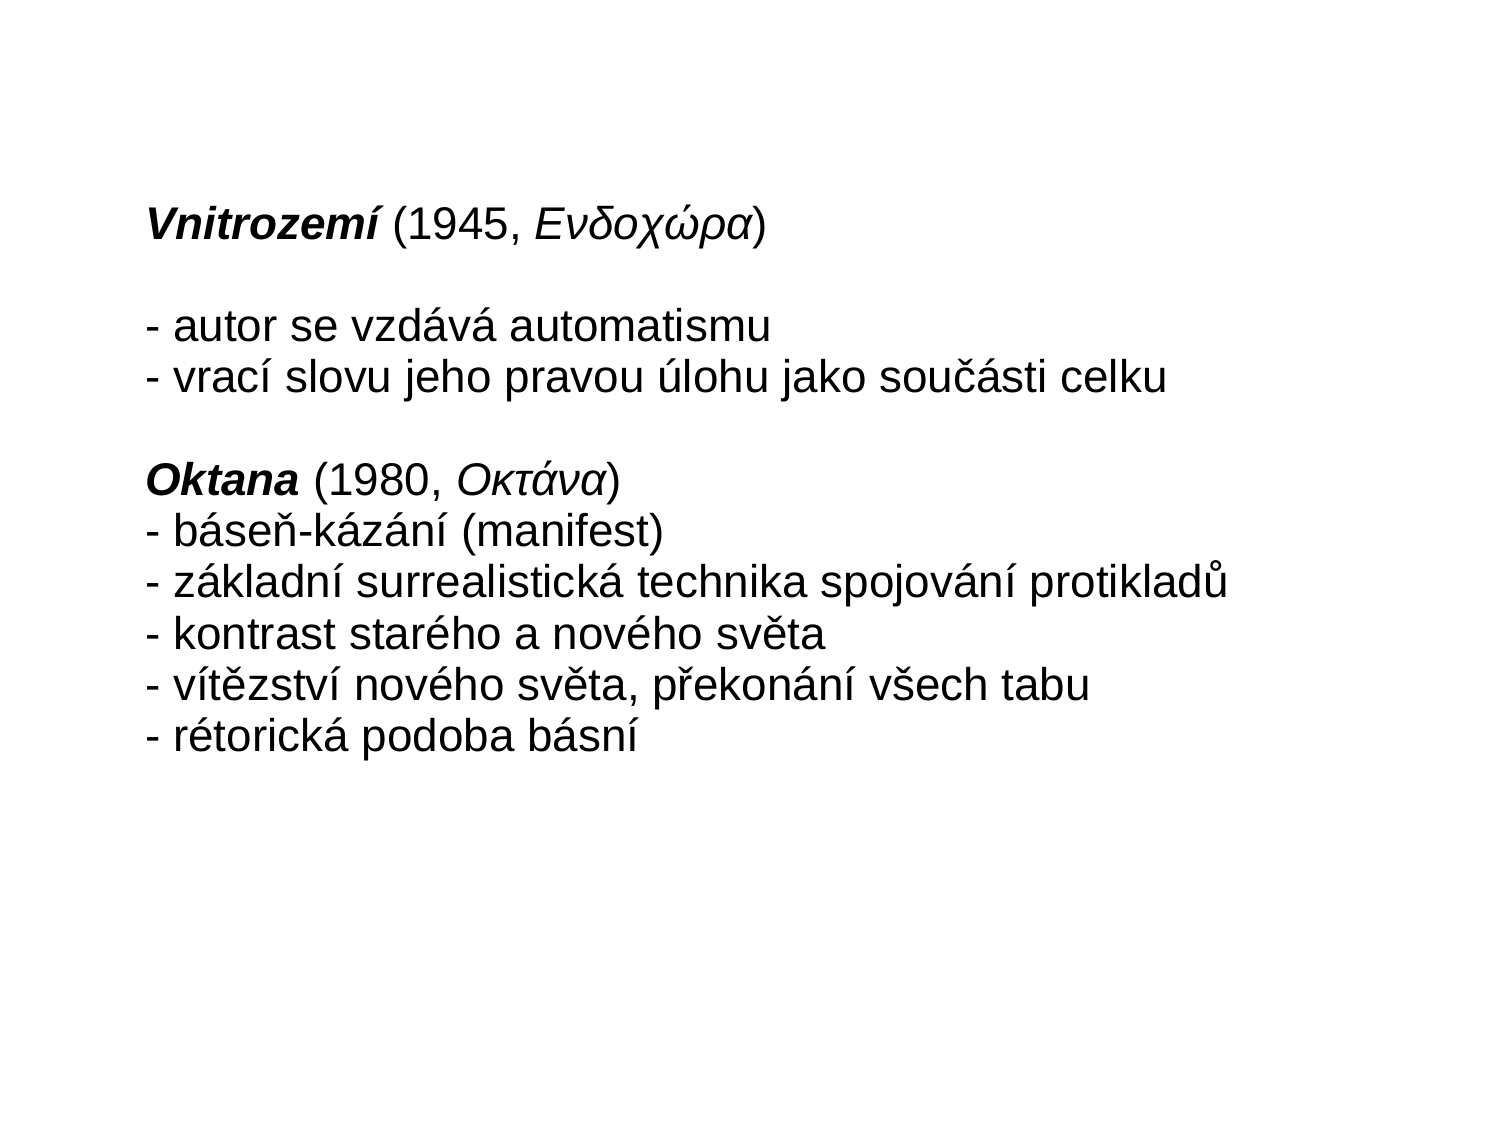

#
Vnitrozemí (1945, Ενδοχώρα)
- autor se vzdává automatismu
- vrací slovu jeho pravou úlohu jako součásti celku
Oktana (1980, Οκτάνα)
- báseň-kázání (manifest)
- základní surrealistická technika spojování protikladů
- kontrast starého a nového světa
- vítězství nového světa, překonání všech tabu
- rétorická podoba básní